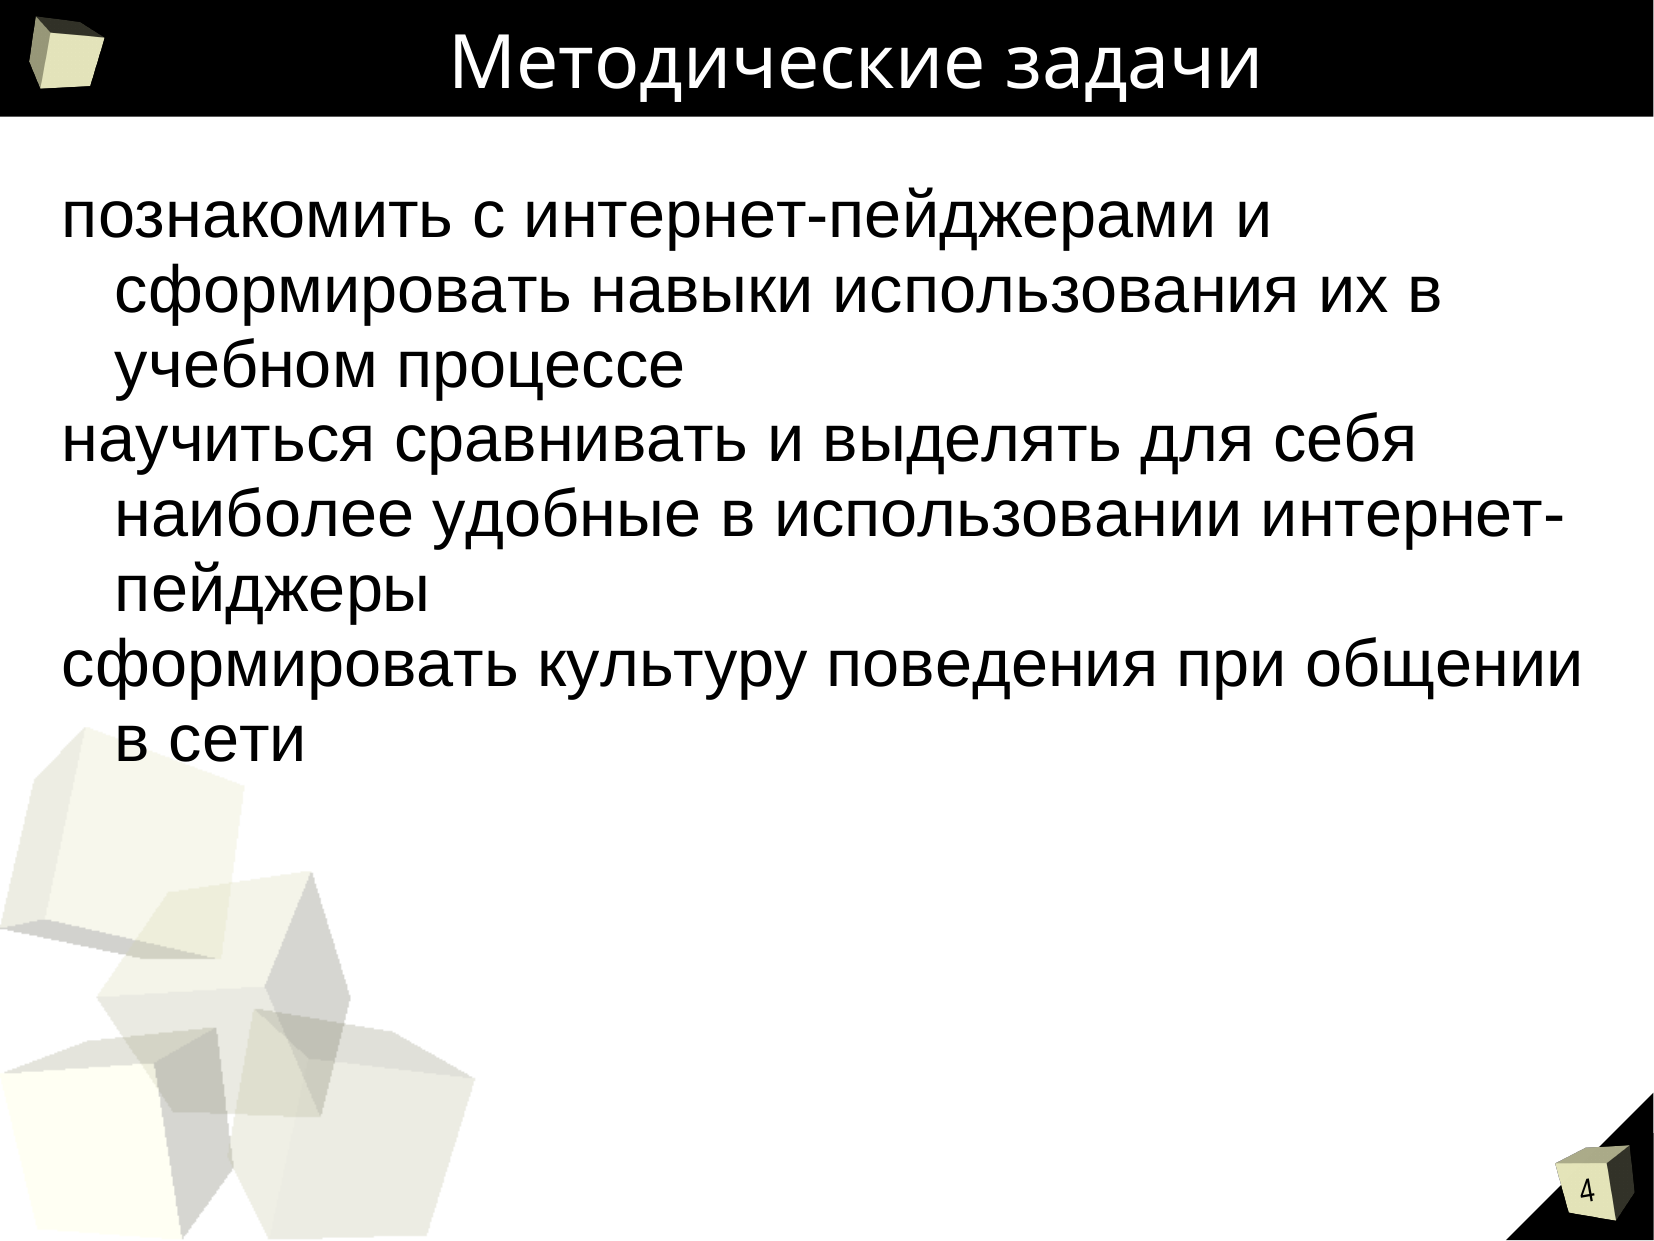

# Методические задачи
познакомить с интернет-пейджерами и сформировать навыки использования их в учебном процессе
научиться сравнивать и выделять для себя наиболее удобные в использовании интернет- пейджеры
сформировать культуру поведения при общении в сети